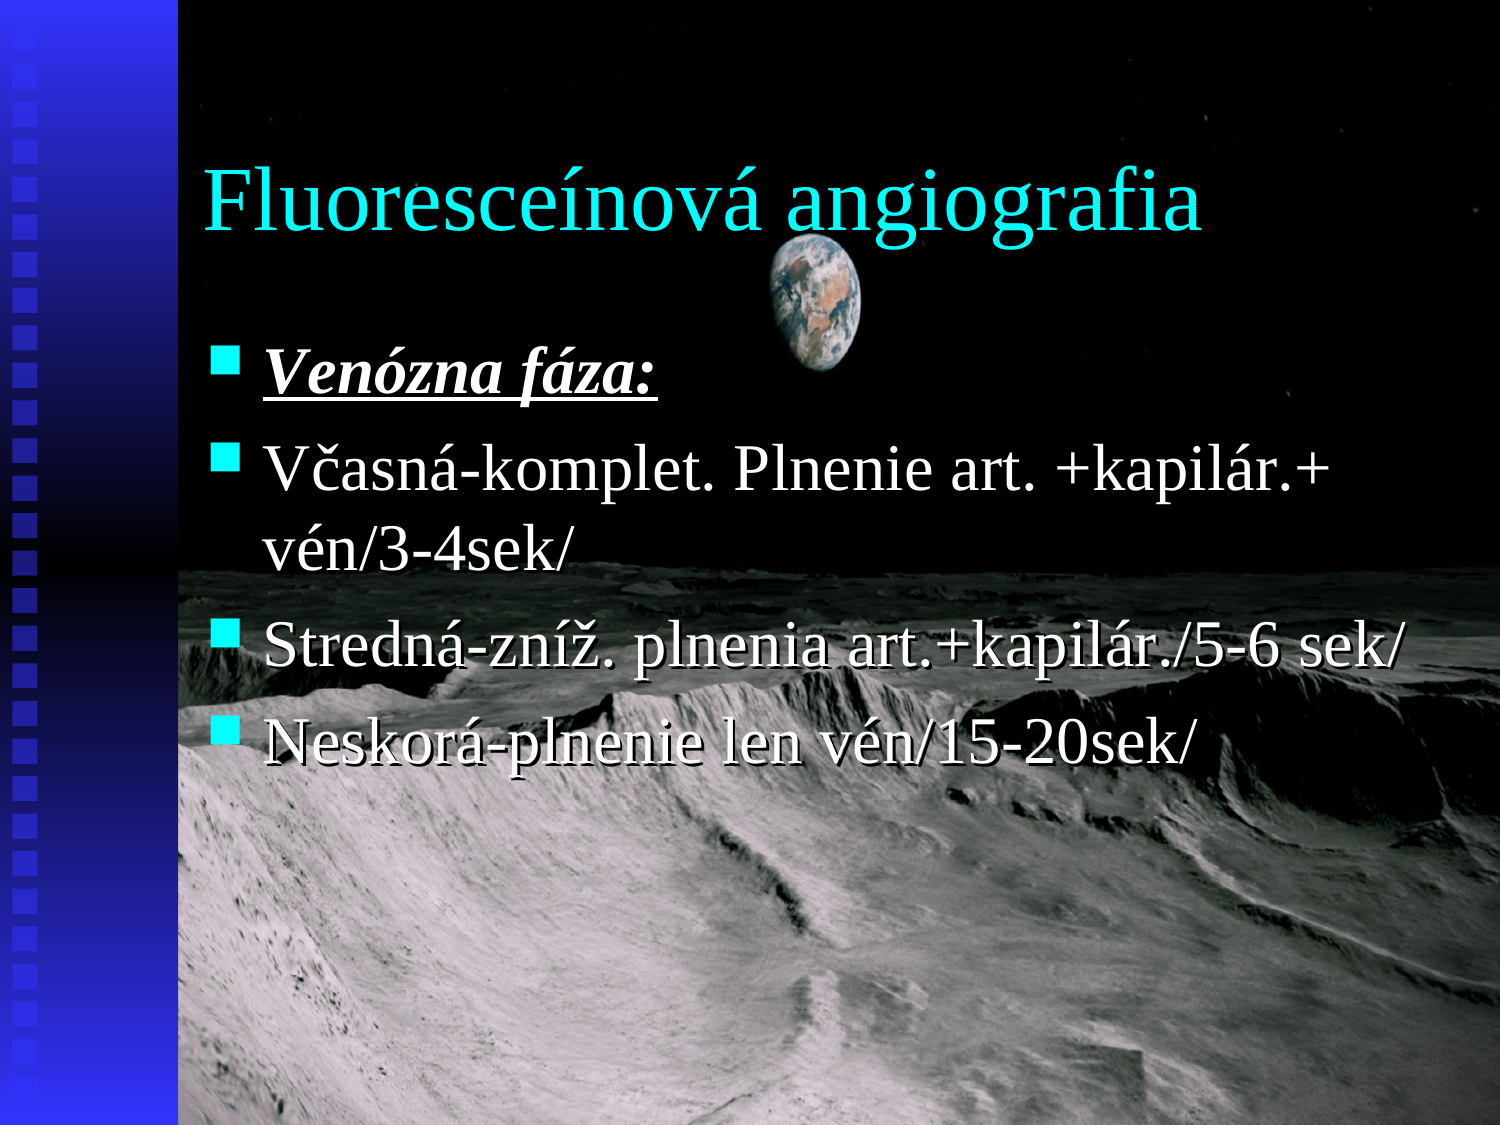

# Fluoresceínová angiografia
Venózna fáza:
Včasná-komplet. Plnenie art. +kapilár.+ vén/3-4sek/
Stredná-zníž. plnenia art.+kapilár./5-6 sek/
Neskorá-plnenie len vén/15-20sek/